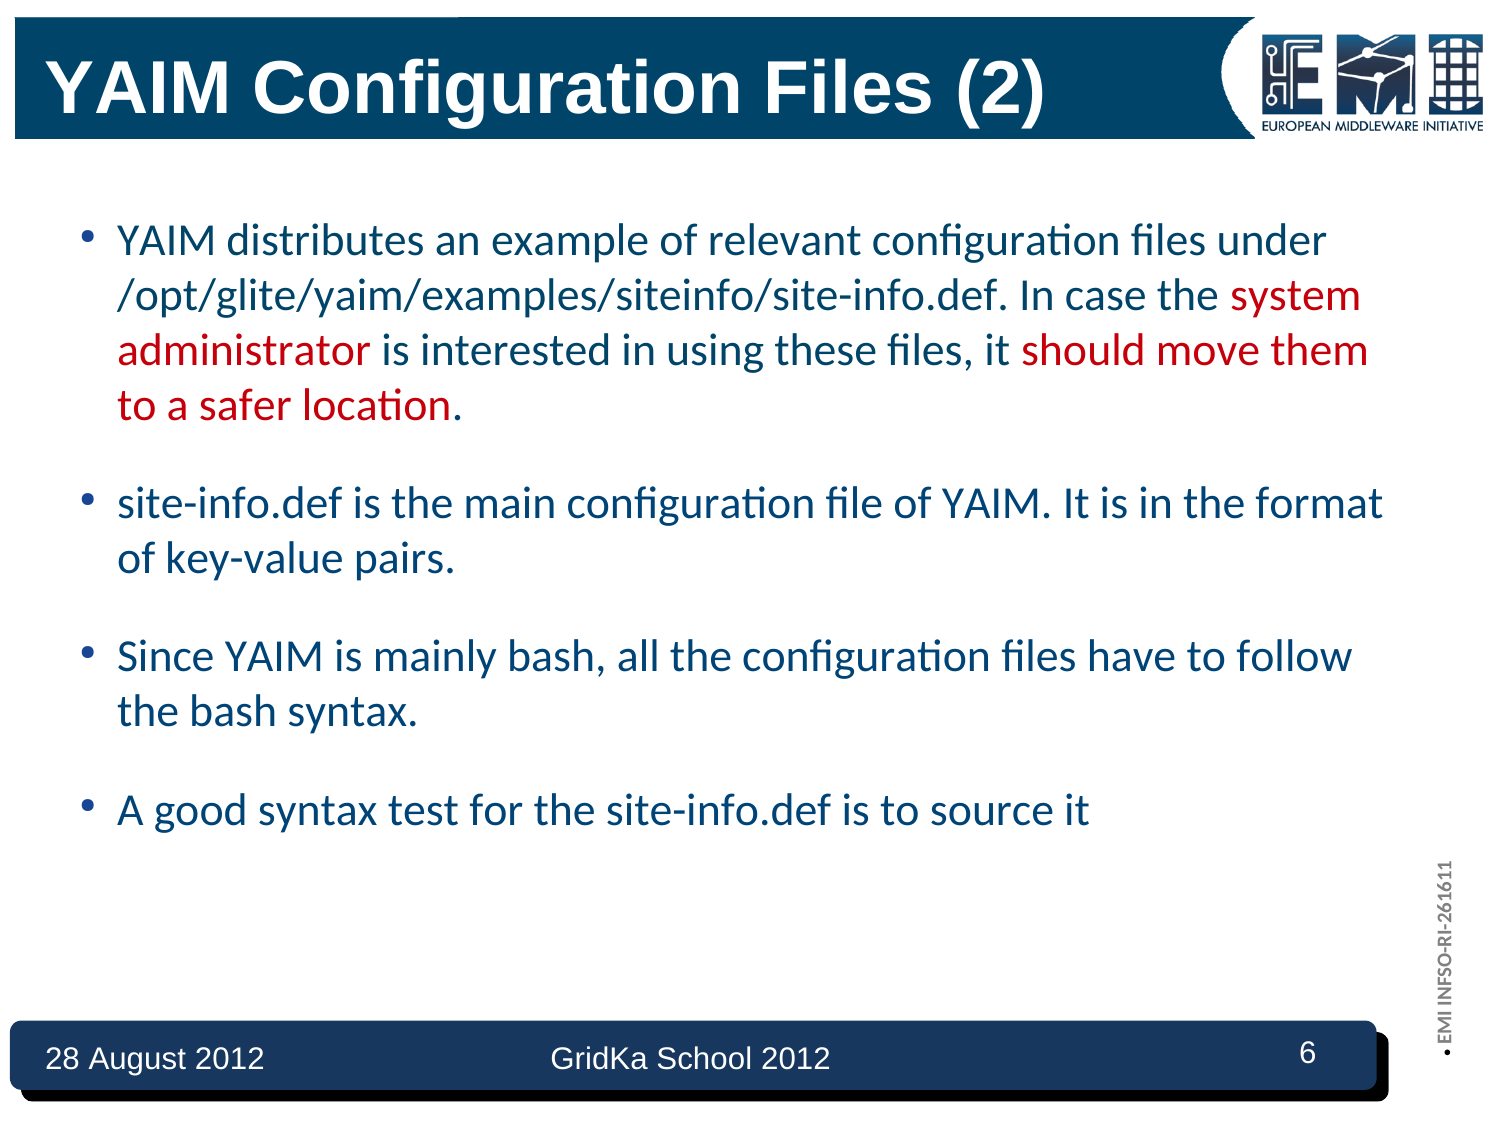

YAIM Configuration Files (2)
YAIM distributes an example of relevant configuration files under /opt/glite/yaim/examples/siteinfo/site-info.def. In case the system administrator is interested in using these files, it should move them to a safer location.
site-info.def is the main configuration file of YAIM. It is in the format of key-value pairs.
Since YAIM is mainly bash, all the configuration files have to follow the bash syntax.
A good syntax test for the site-info.def is to source it